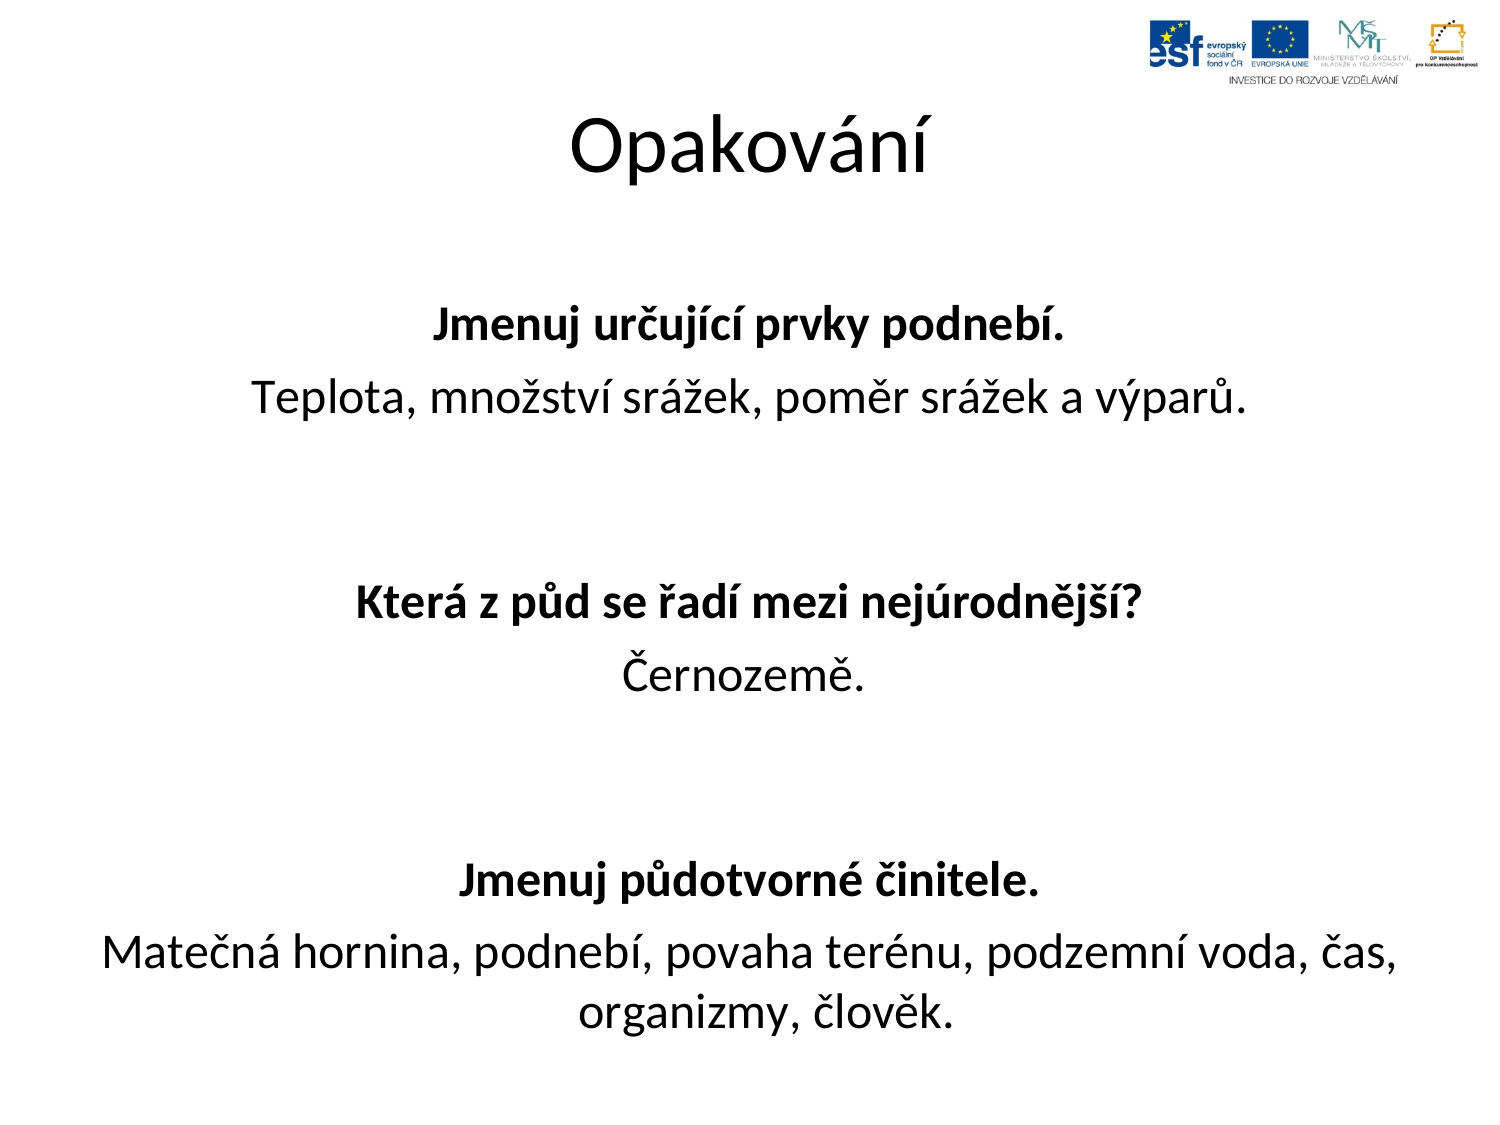

# Opakování
Jmenuj určující prvky podnebí.
Teplota, množství srážek, poměr srážek a výparů.
Která z půd se řadí mezi nejúrodnější?
Černozemě.
Jmenuj půdotvorné činitele.
Matečná hornina, podnebí, povaha terénu, podzemní voda, čas, organizmy, člověk.